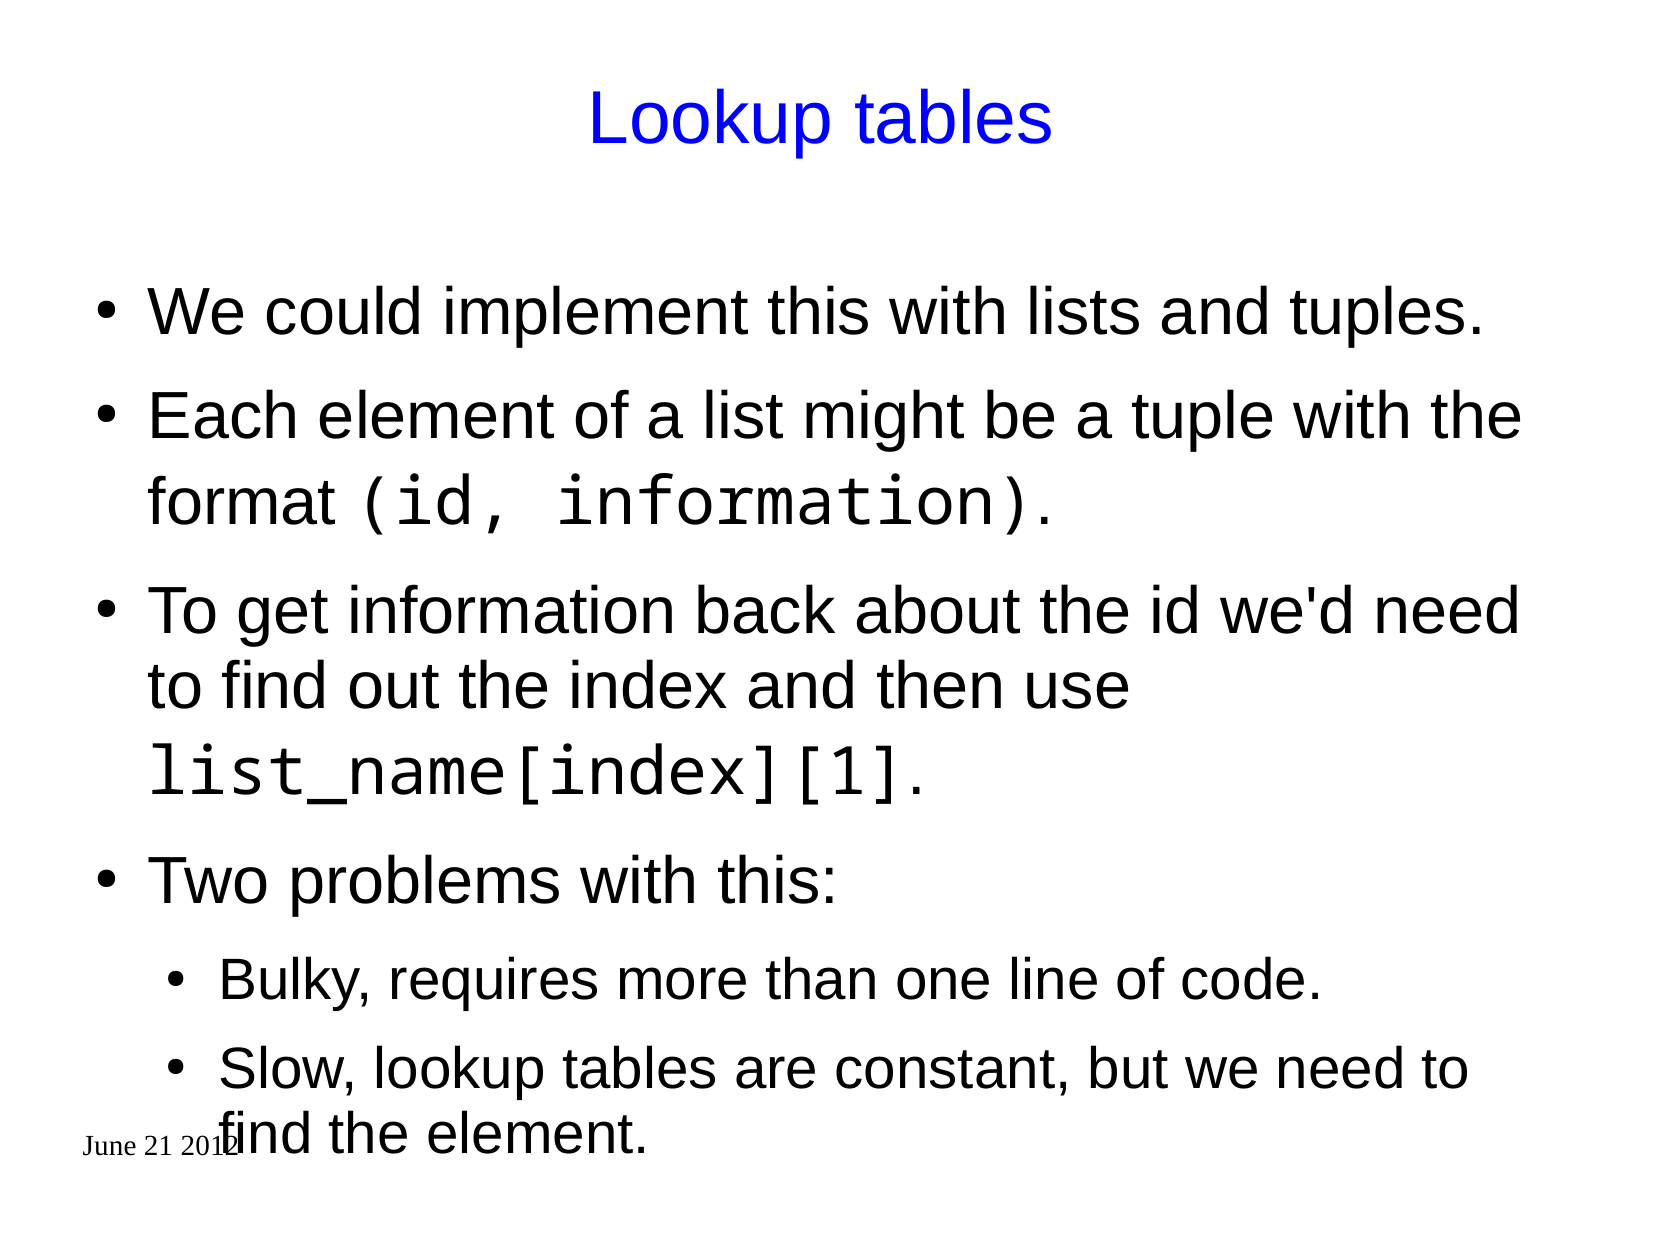

# Lookup tables
We could implement this with lists and tuples.
Each element of a list might be a tuple with the format (id, information).
To get information back about the id we'd need to find out the index and then use list_name[index][1].
Two problems with this:
Bulky, requires more than one line of code.
Slow, lookup tables are constant, but we need to find the element.
June 21 2012